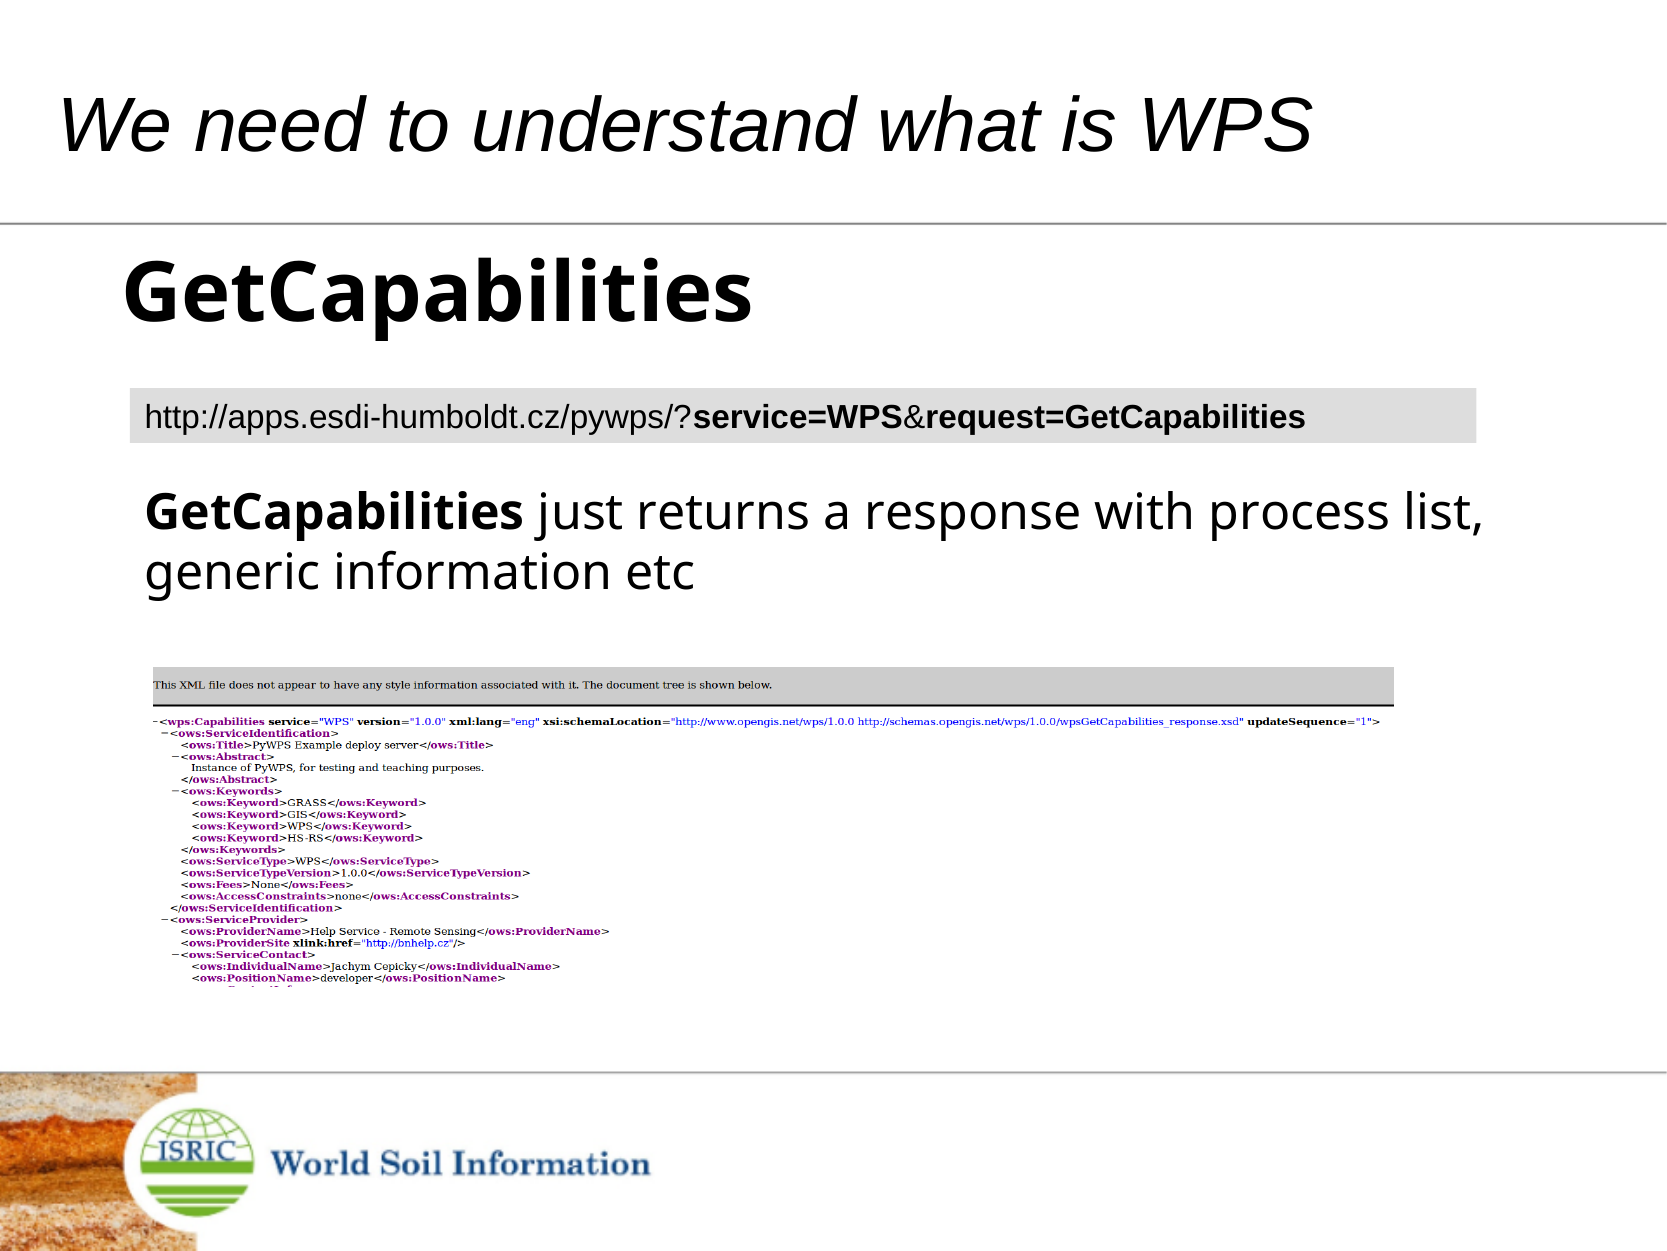

We need to understand what is WPS
GetCapabilities
http://apps.esdi-humboldt.cz/pywps/?service=WPS&request=GetCapabilities
GetCapabilities just returns a response with process list, generic information etc
#